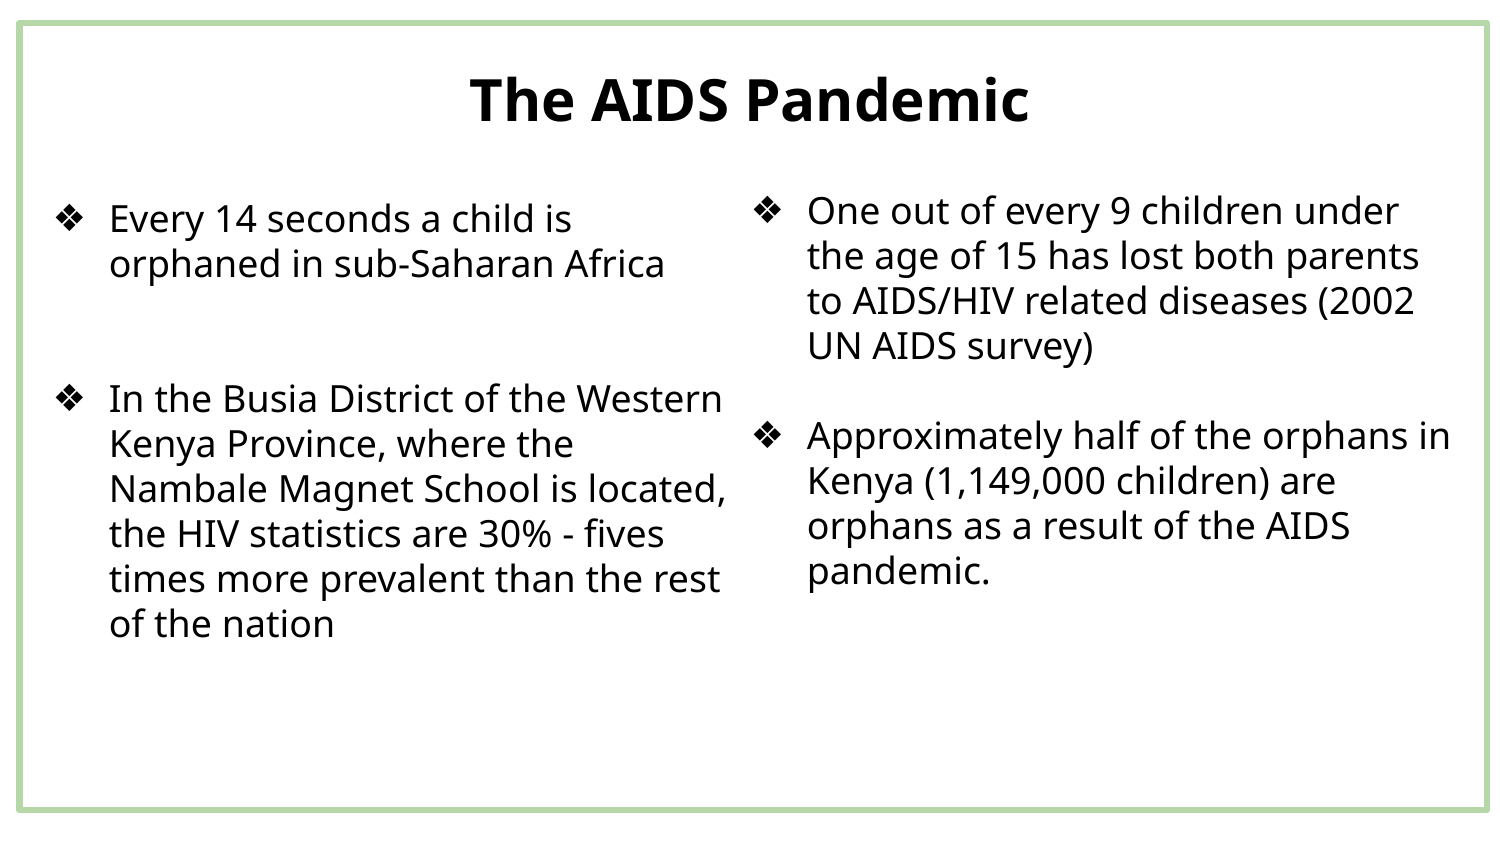

# The AIDS Pandemic
One out of every 9 children under the age of 15 has lost both parents to AIDS/HIV related diseases (2002 UN AIDS survey)
Approximately half of the orphans in Kenya (1,149,000 children) are orphans as a result of the AIDS pandemic.
Every 14 seconds a child is orphaned in sub-Saharan Africa
In the Busia District of the Western Kenya Province, where the Nambale Magnet School is located, the HIV statistics are 30% - fives times more prevalent than the rest of the nation